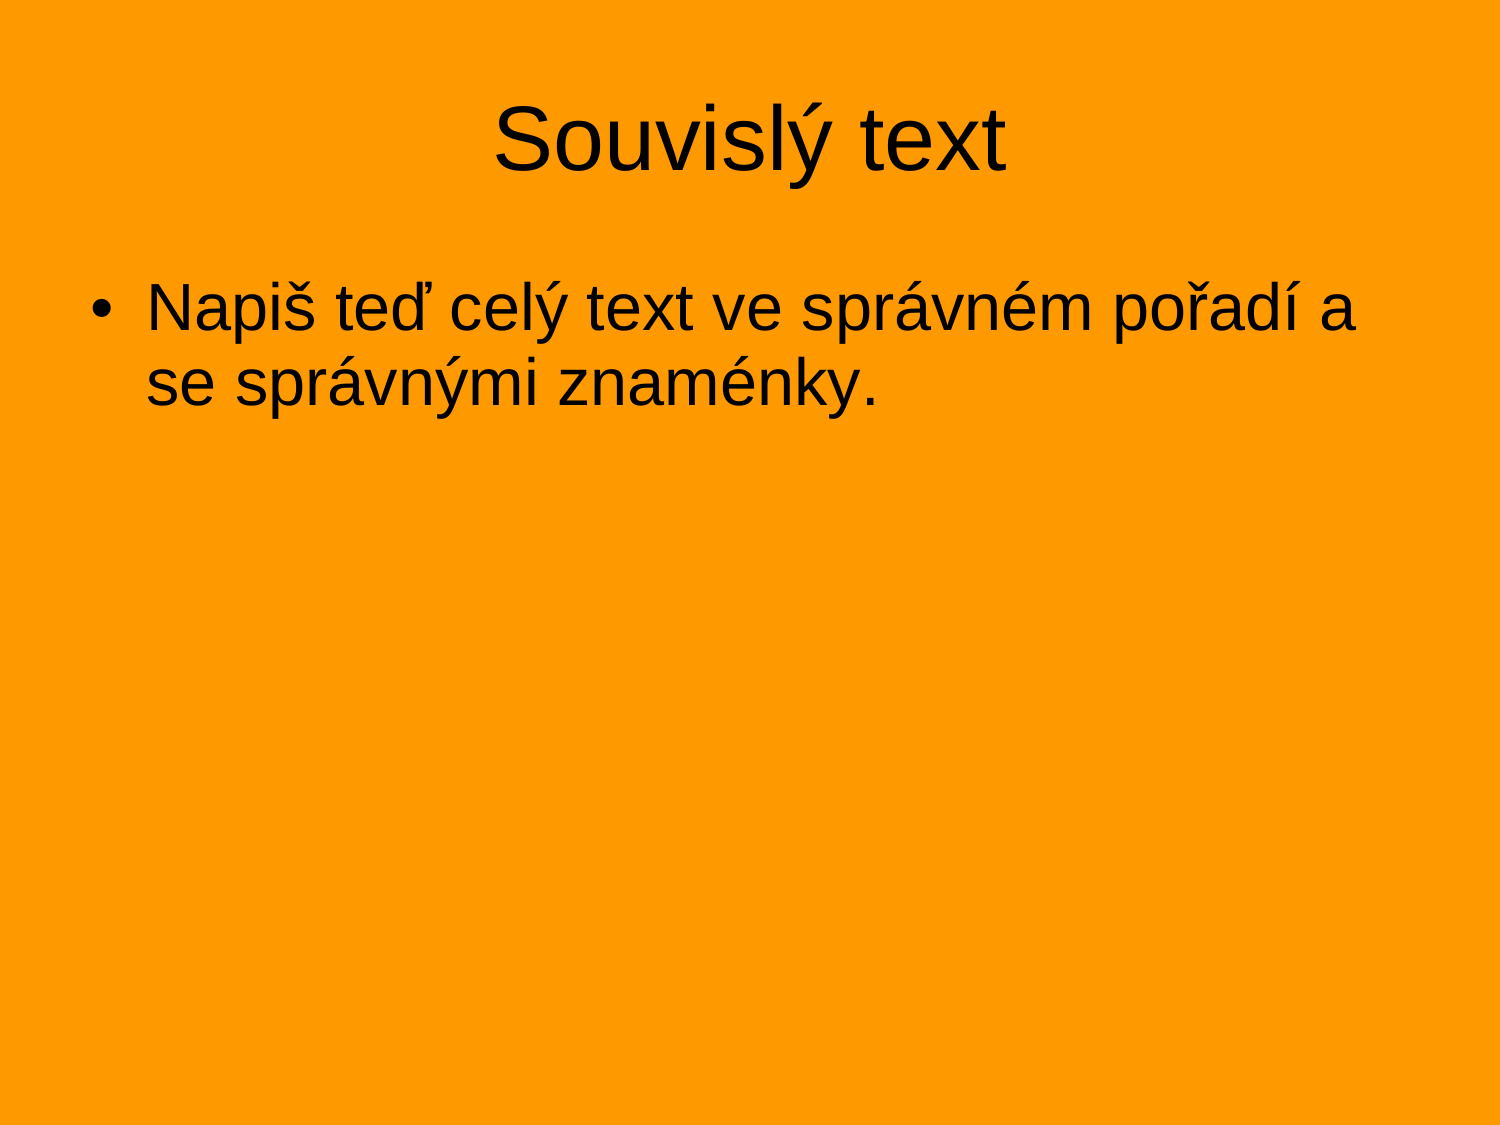

# Souvislý text
Napiš teď celý text ve správném pořadí a se správnými znaménky.